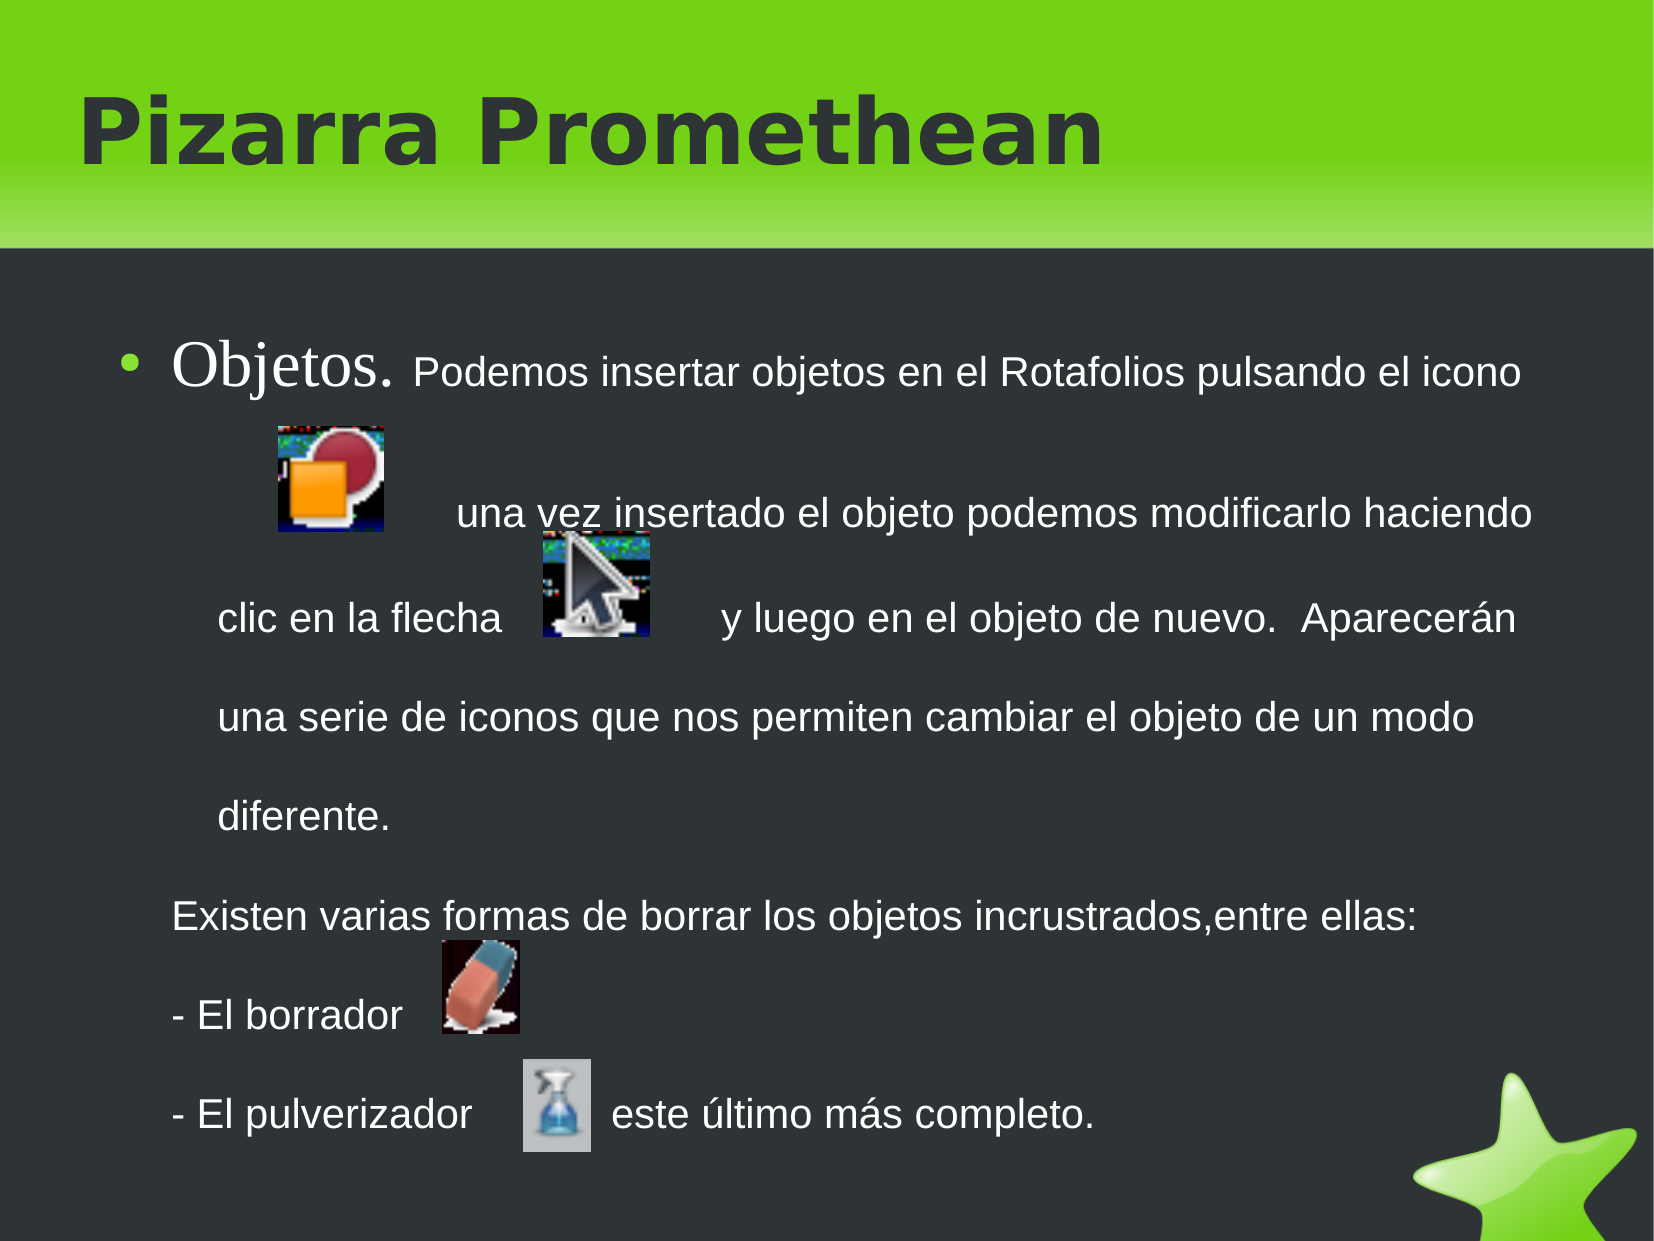

# Pizarra Promethean
Objetos. Podemos insertar objetos en el Rotafolios pulsando el icono
 una vez insertado el objeto podemos modificarlo haciendo
 clic en la flecha y luego en el objeto de nuevo. Aparecerán
 una serie de iconos que nos permiten cambiar el objeto de un modo
 diferente.
Existen varias formas de borrar los objetos incrustrados,entre ellas:
- El borrador
- El pulverizador este último más completo.